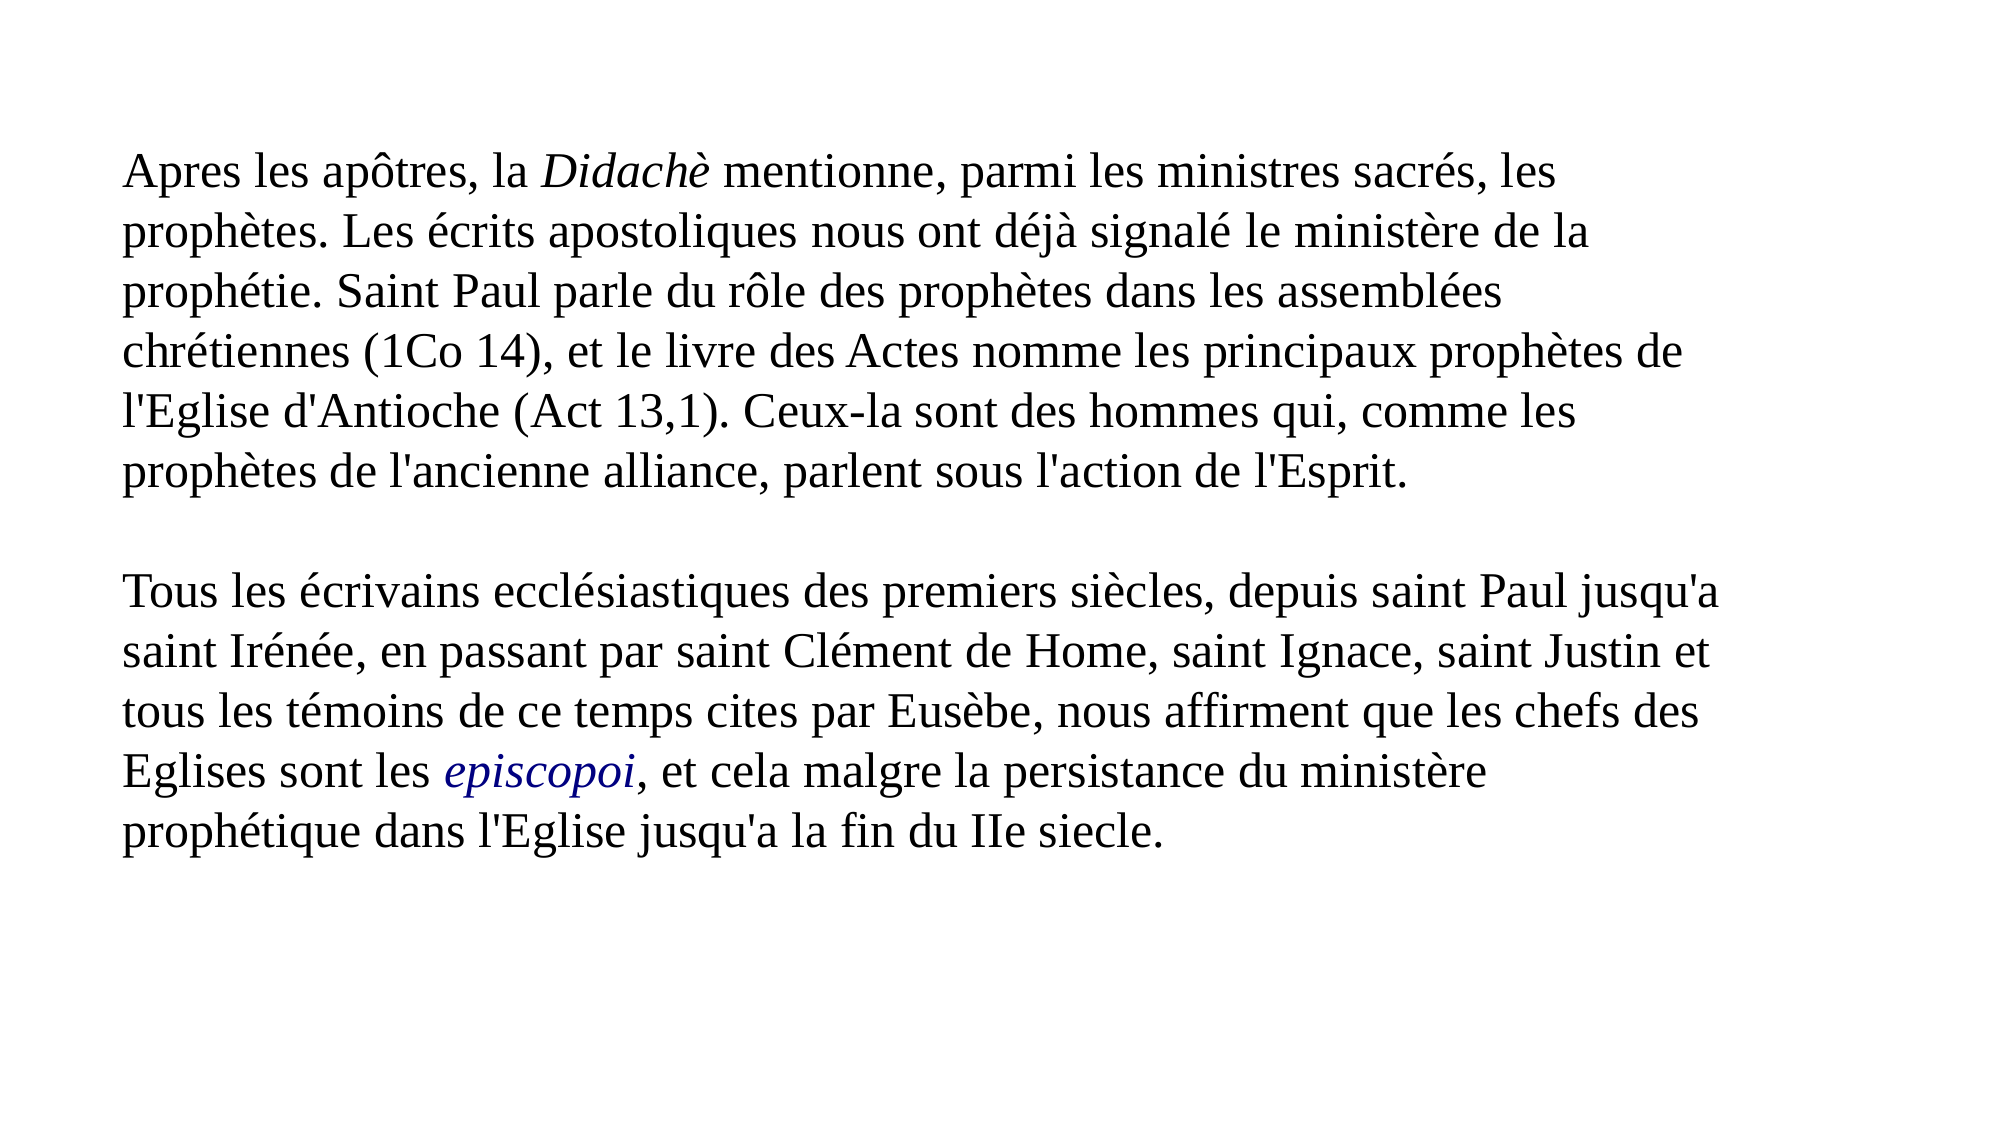

Apres les apôtres, la Didachè mentionne, parmi les ministres sacrés, les prophètes. Les écrits apostoliques nous ont déjà signalé le ministère de la prophétie. Saint Paul parle du rôle des prophètes dans les assemblées chrétiennes (1Co 14), et le livre des Actes nomme les principaux prophètes de l'Eglise d'Antioche (Act 13,1). Ceux-la sont des hommes qui, comme les prophètes de l'ancienne alliance, parlent sous l'action de l'Esprit.
Tous les écrivains ecclésiastiques des premiers siècles, depuis saint Paul jusqu'a saint Irénée, en passant par saint Clément de Home, saint Ignace, saint Justin et tous les témoins de ce temps cites par Eusèbe, nous affirment que les chefs des Eglises sont les episcopoi, et cela malgre la persistance du ministère prophétique dans l'Eglise jusqu'a la fin du IIe siecle.